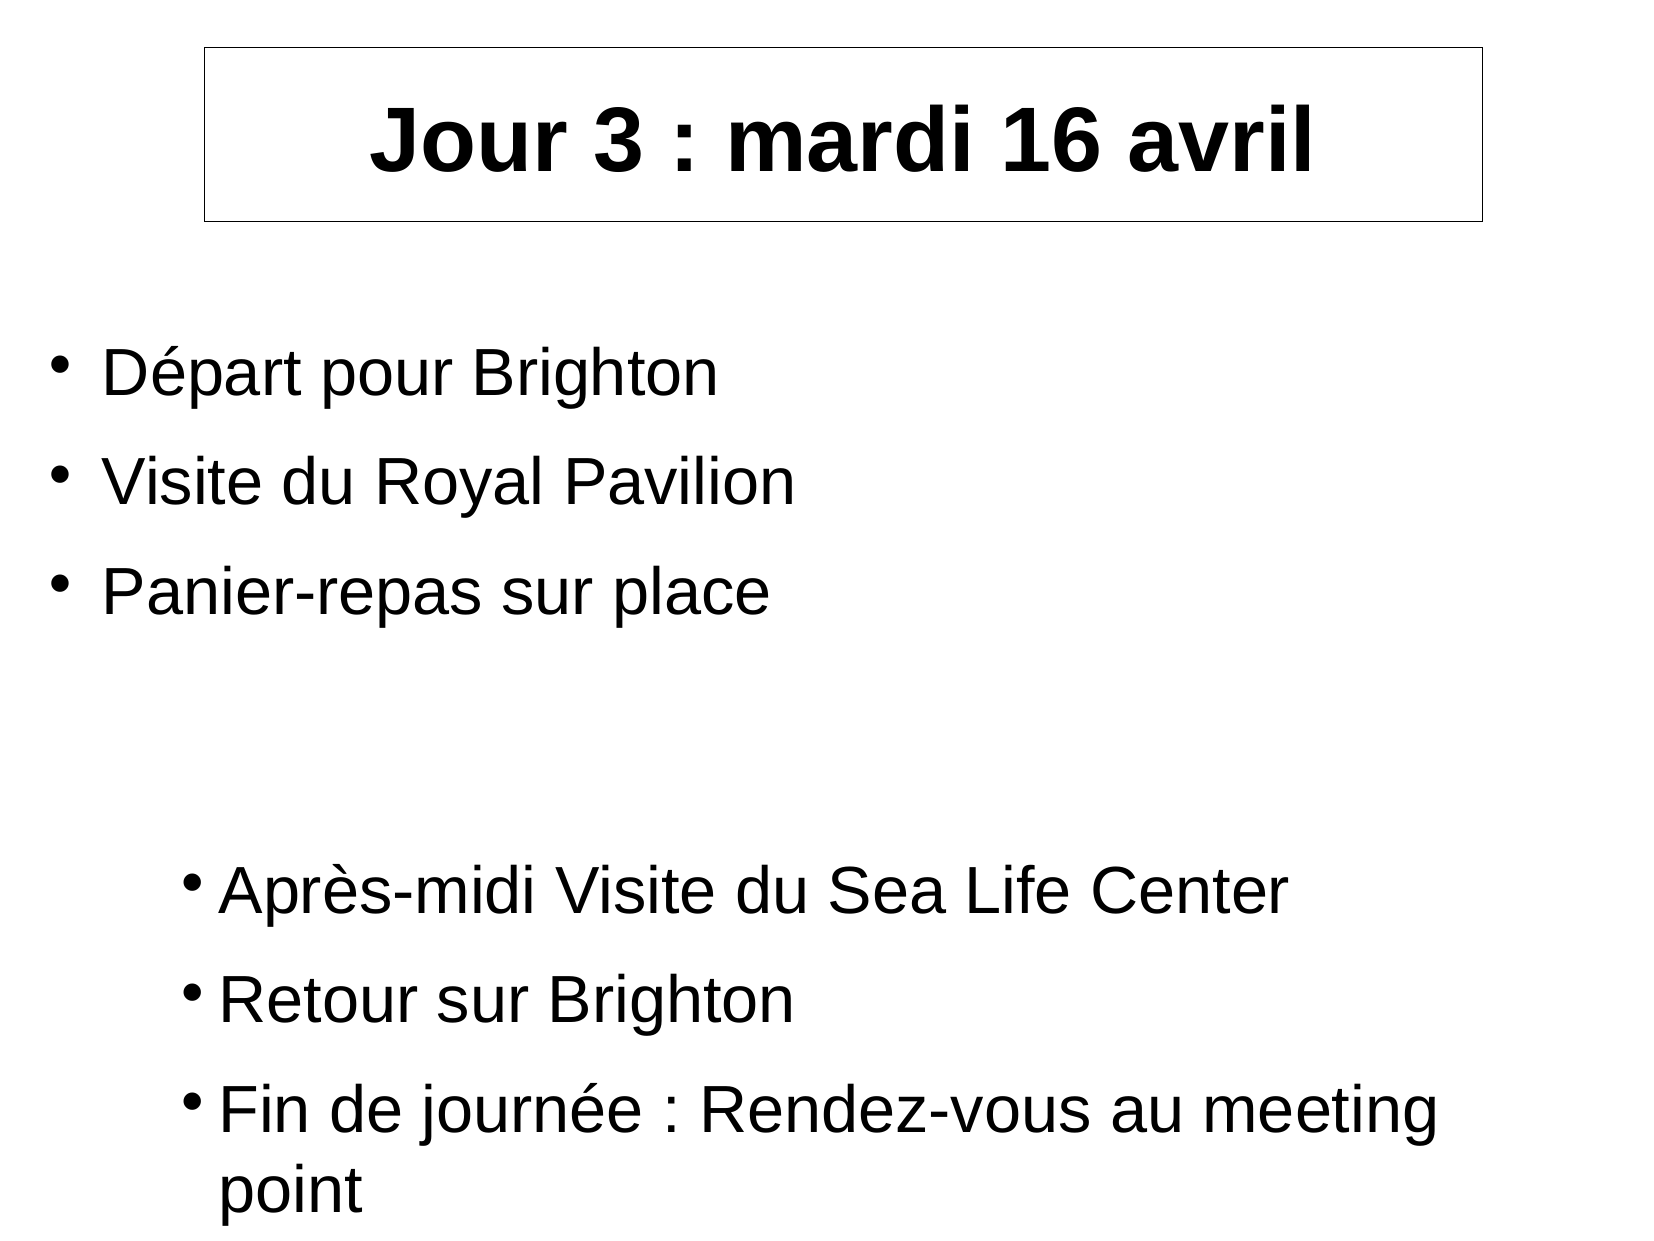

Jour 3 : mardi 16 avril
Départ pour Brighton
Visite du Royal Pavilion
Panier-repas sur place
Après-midi Visite du Sea Life Center
Retour sur Brighton
Fin de journée : Rendez-vous au meeting point